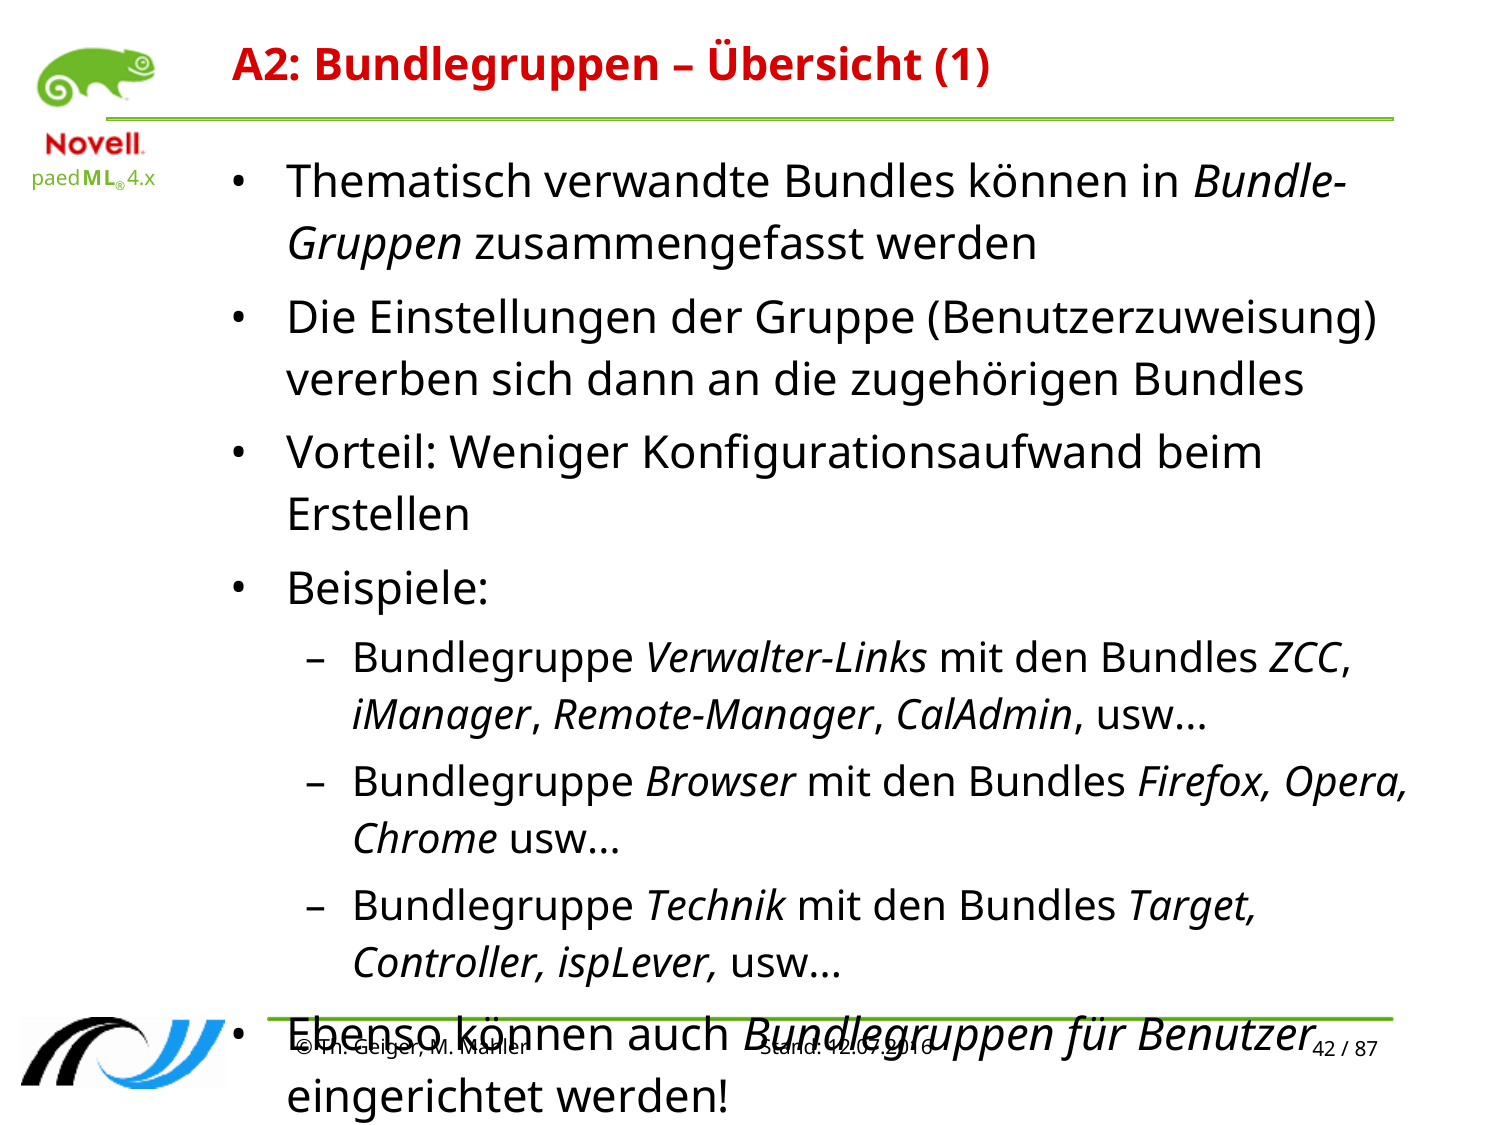

# A2: Bundlegruppen – Übersicht (1)
Thematisch verwandte Bundles können in Bundle-Gruppen zusammengefasst werden
Die Einstellungen der Gruppe (Benutzerzuweisung) vererben sich dann an die zugehörigen Bundles
Vorteil: Weniger Konfigurationsaufwand beim Erstellen
Beispiele:
Bundlegruppe Verwalter-Links mit den Bundles ZCC, iManager, Remote-Manager, CalAdmin, usw...
Bundlegruppe Browser mit den Bundles Firefox, Opera, Chrome usw...
Bundlegruppe Technik mit den Bundles Target, Controller, ispLever, usw...
Ebenso können auch Bundlegruppen für Benutzer eingerichtet werden!
© Th. Geiger, M. Mahler
12.07.2016
42